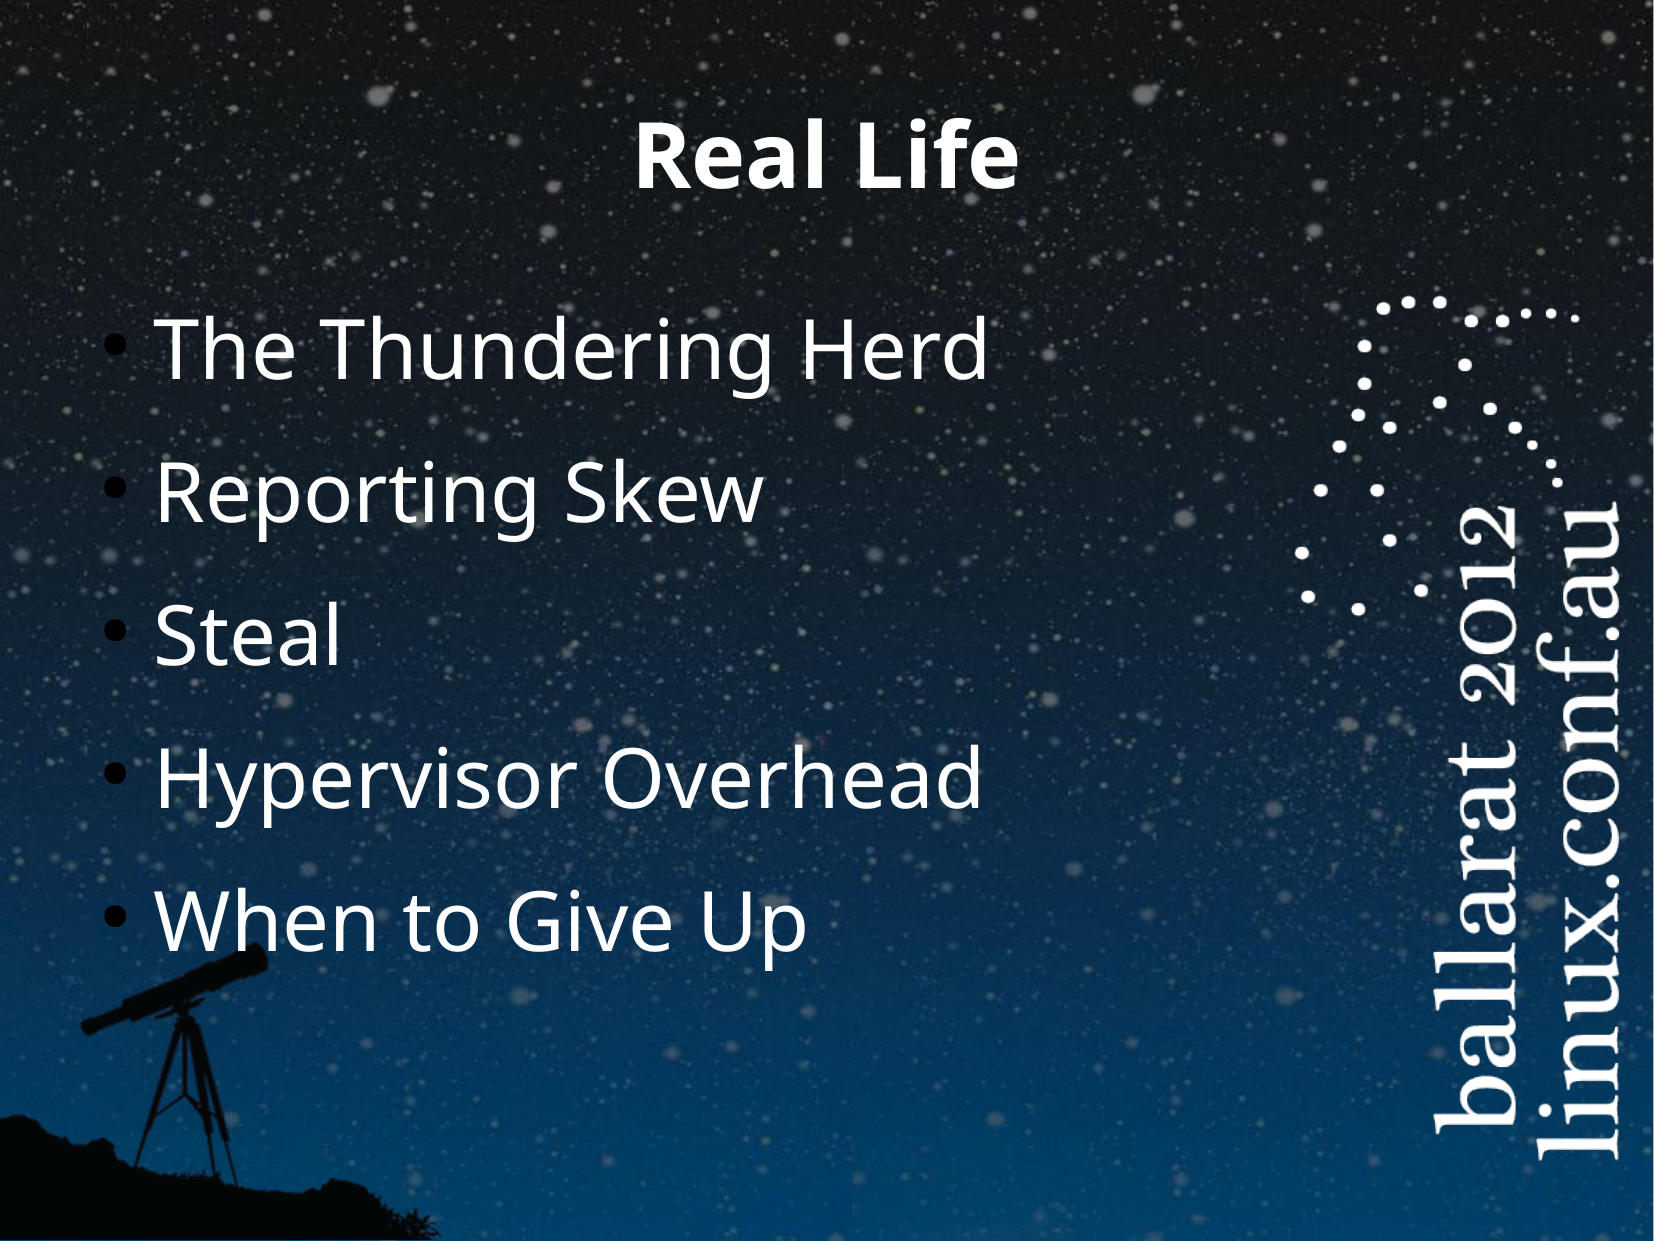

# Real Life
The Thundering Herd
Reporting Skew
Steal
Hypervisor Overhead
When to Give Up